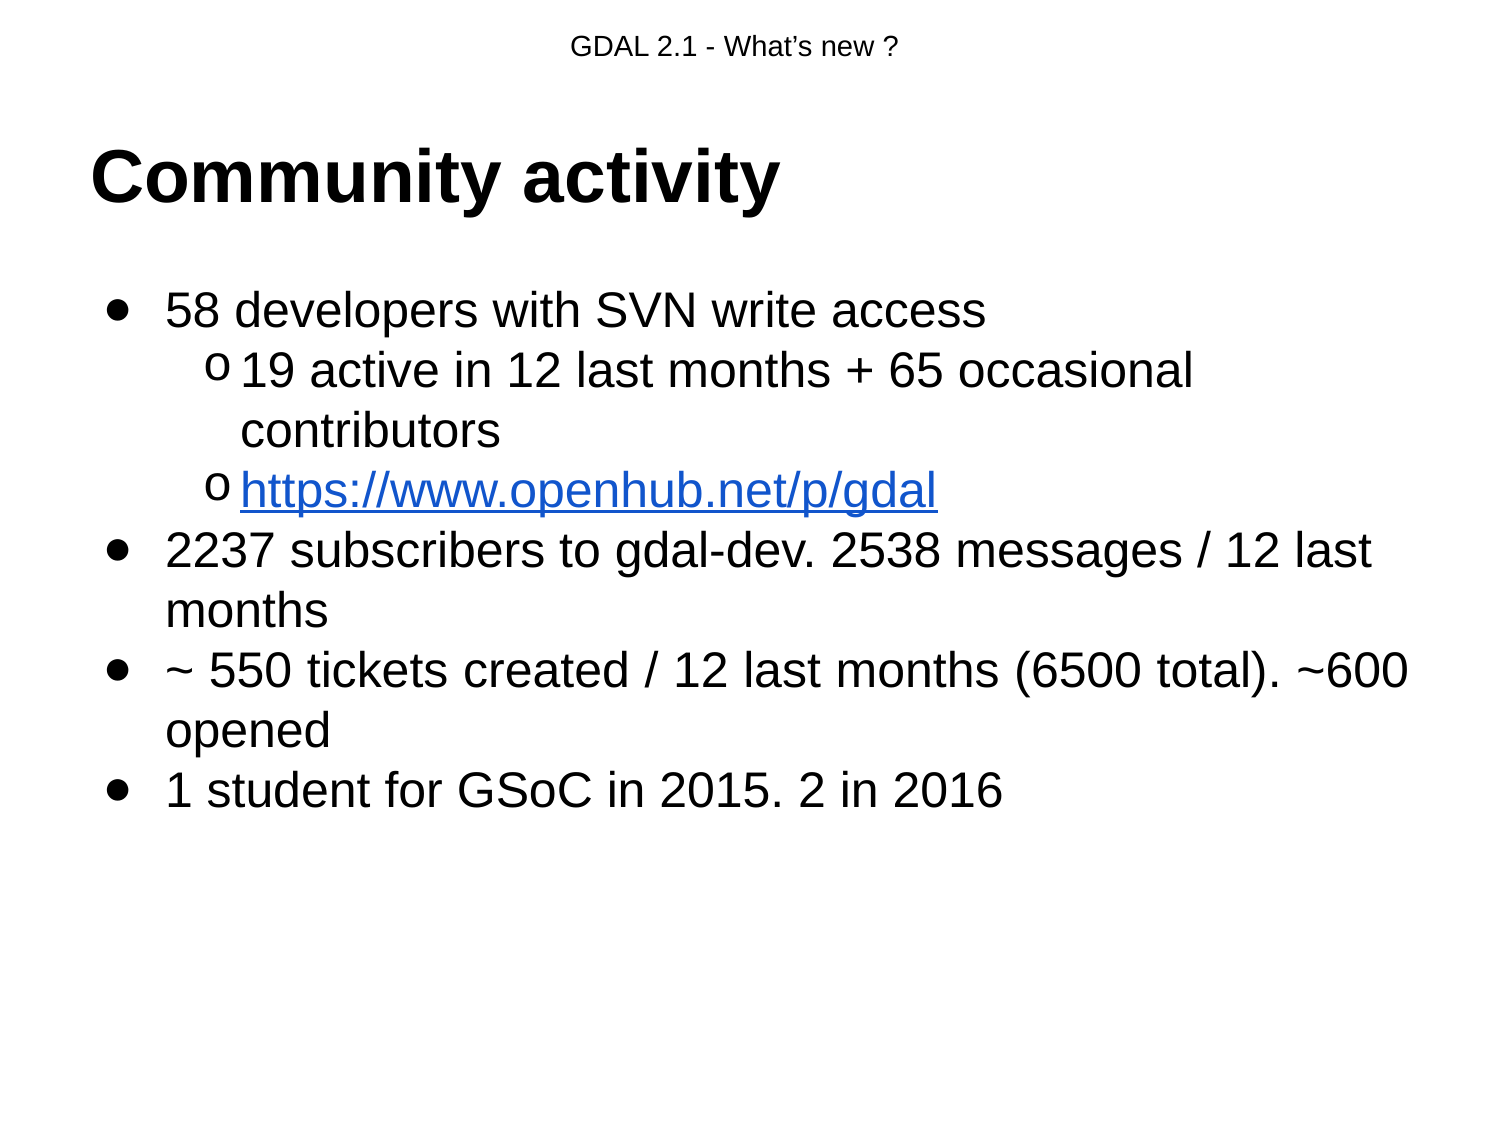

# Community activity
58 developers with SVN write access
19 active in 12 last months + 65 occasional contributors
https://www.openhub.net/p/gdal
2237 subscribers to gdal-dev. 2538 messages / 12 last months
~ 550 tickets created / 12 last months (6500 total). ~600 opened
1 student for GSoC in 2015. 2 in 2016